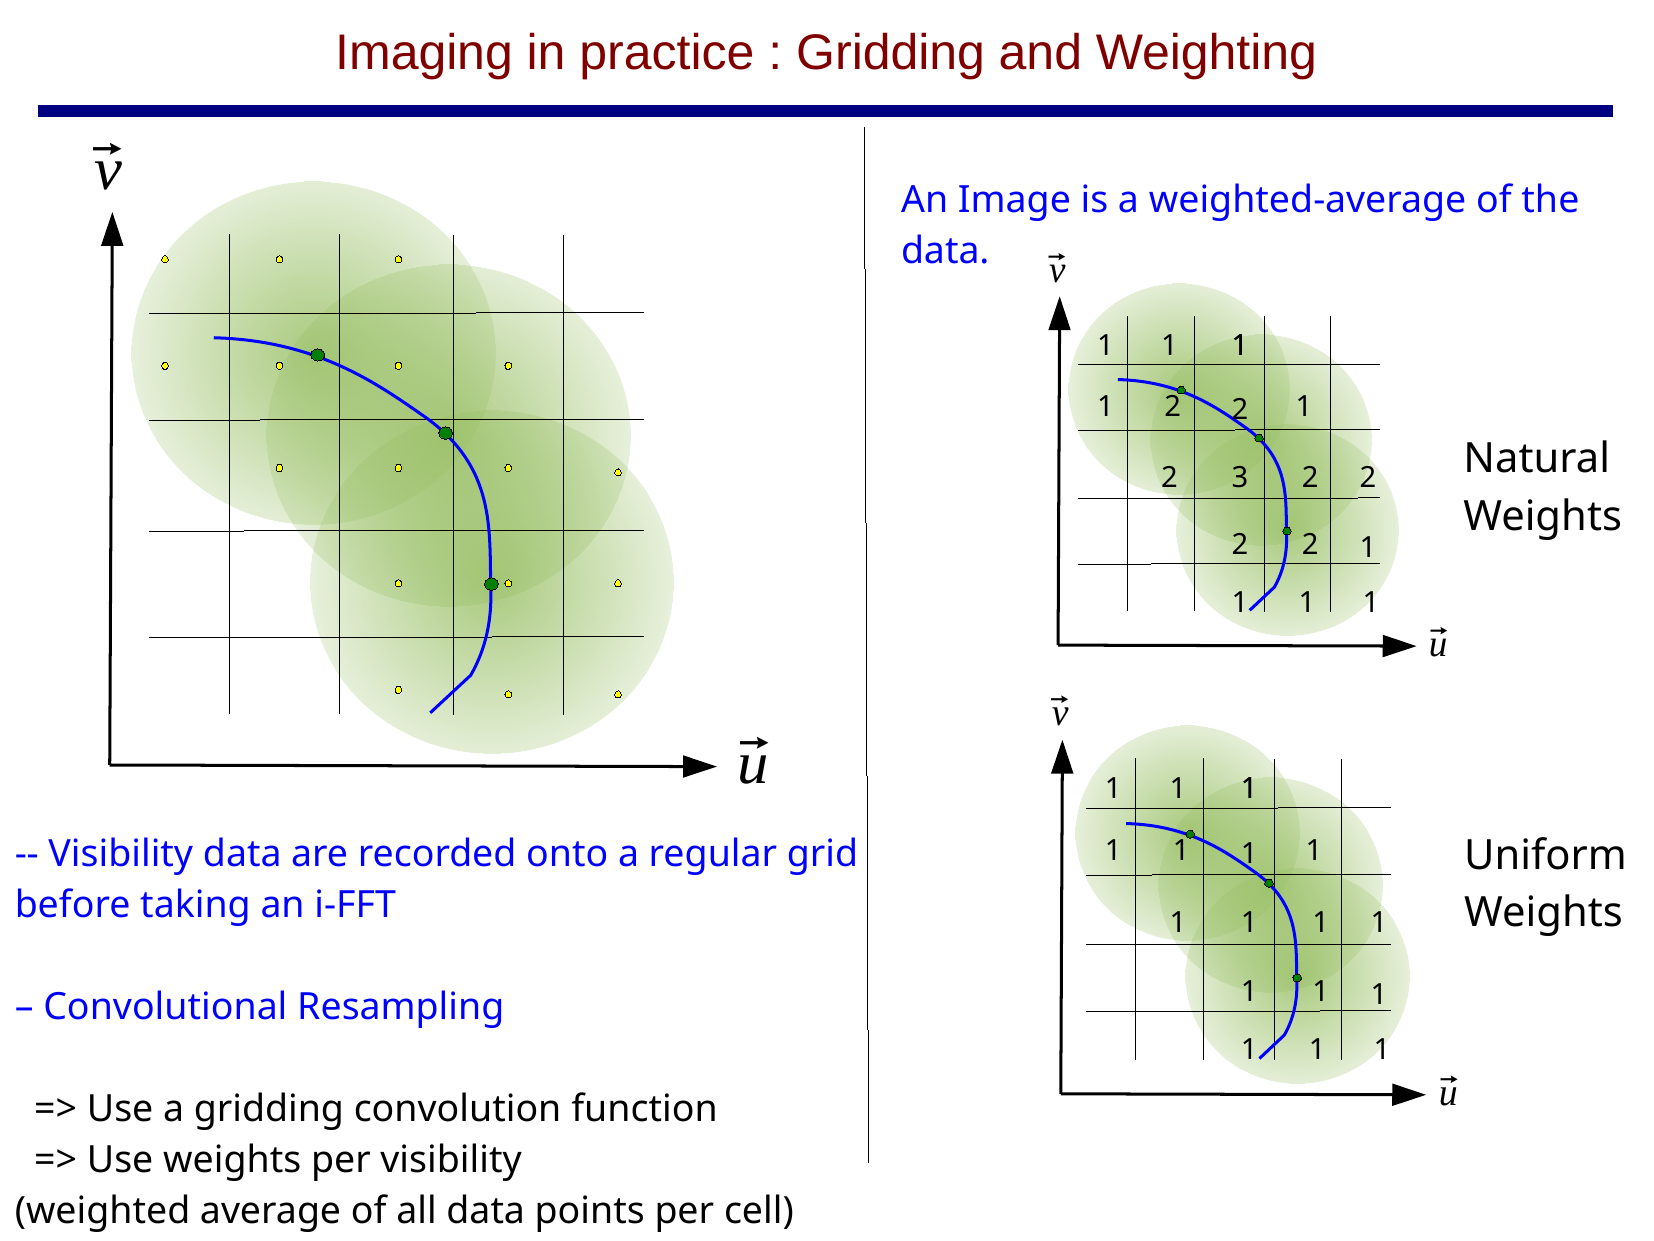

# Imaging in practice : Gridding and Weighting
An Image is a weighted-average of the data.
1
1
1
1
1
2
1
2
2
3
2
2
2
2
1
1
1
1
Natural
Weights
1
1
1
1
1
1
1
1
1
1
1
1
1
1
1
1
1
1
Uniform
Weights
-- Visibility data are recorded onto a regular grid before taking an i-FFT
– Convolutional Resampling
 => Use a gridding convolution function
 => Use weights per visibility
(weighted average of all data points per cell)